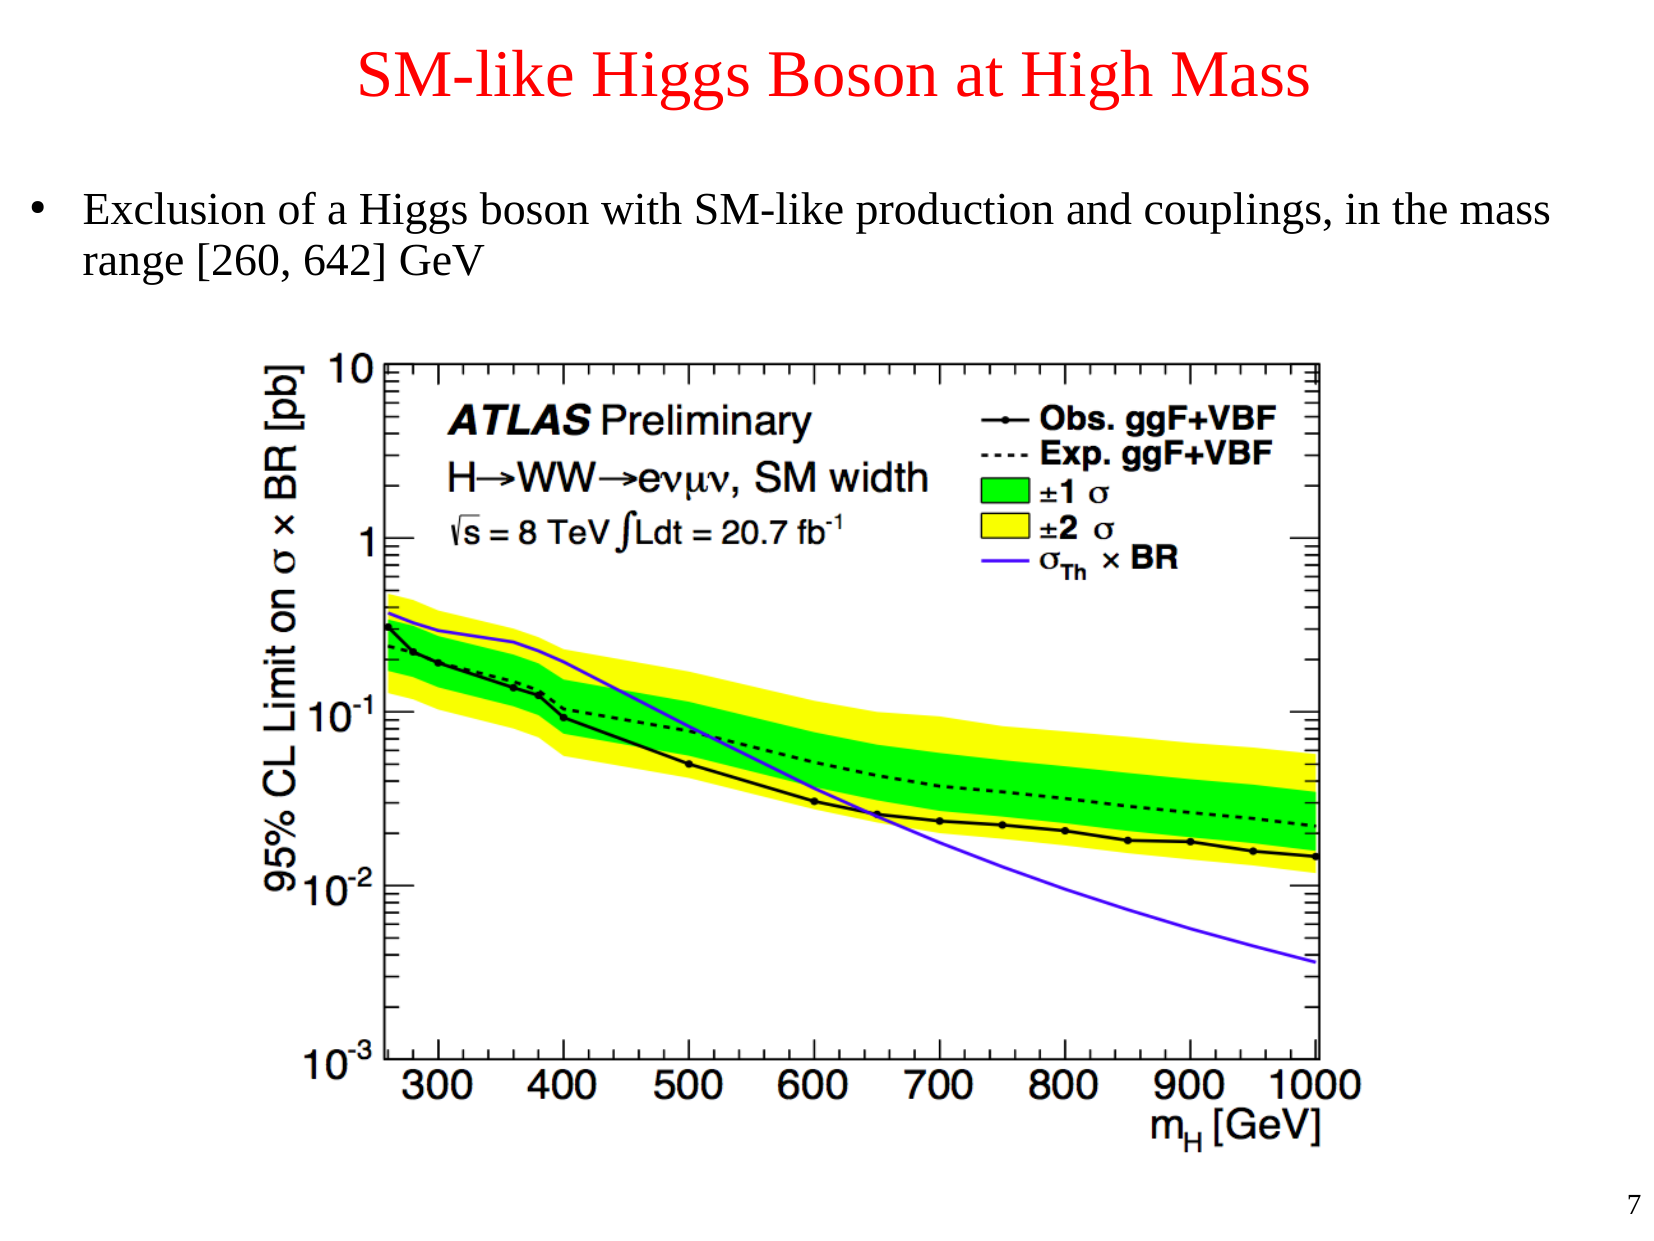

SM-like Higgs Boson at High Mass
# Exclusion of a Higgs boson with SM-like production and couplings, in the mass range [260, 642] GeV
7